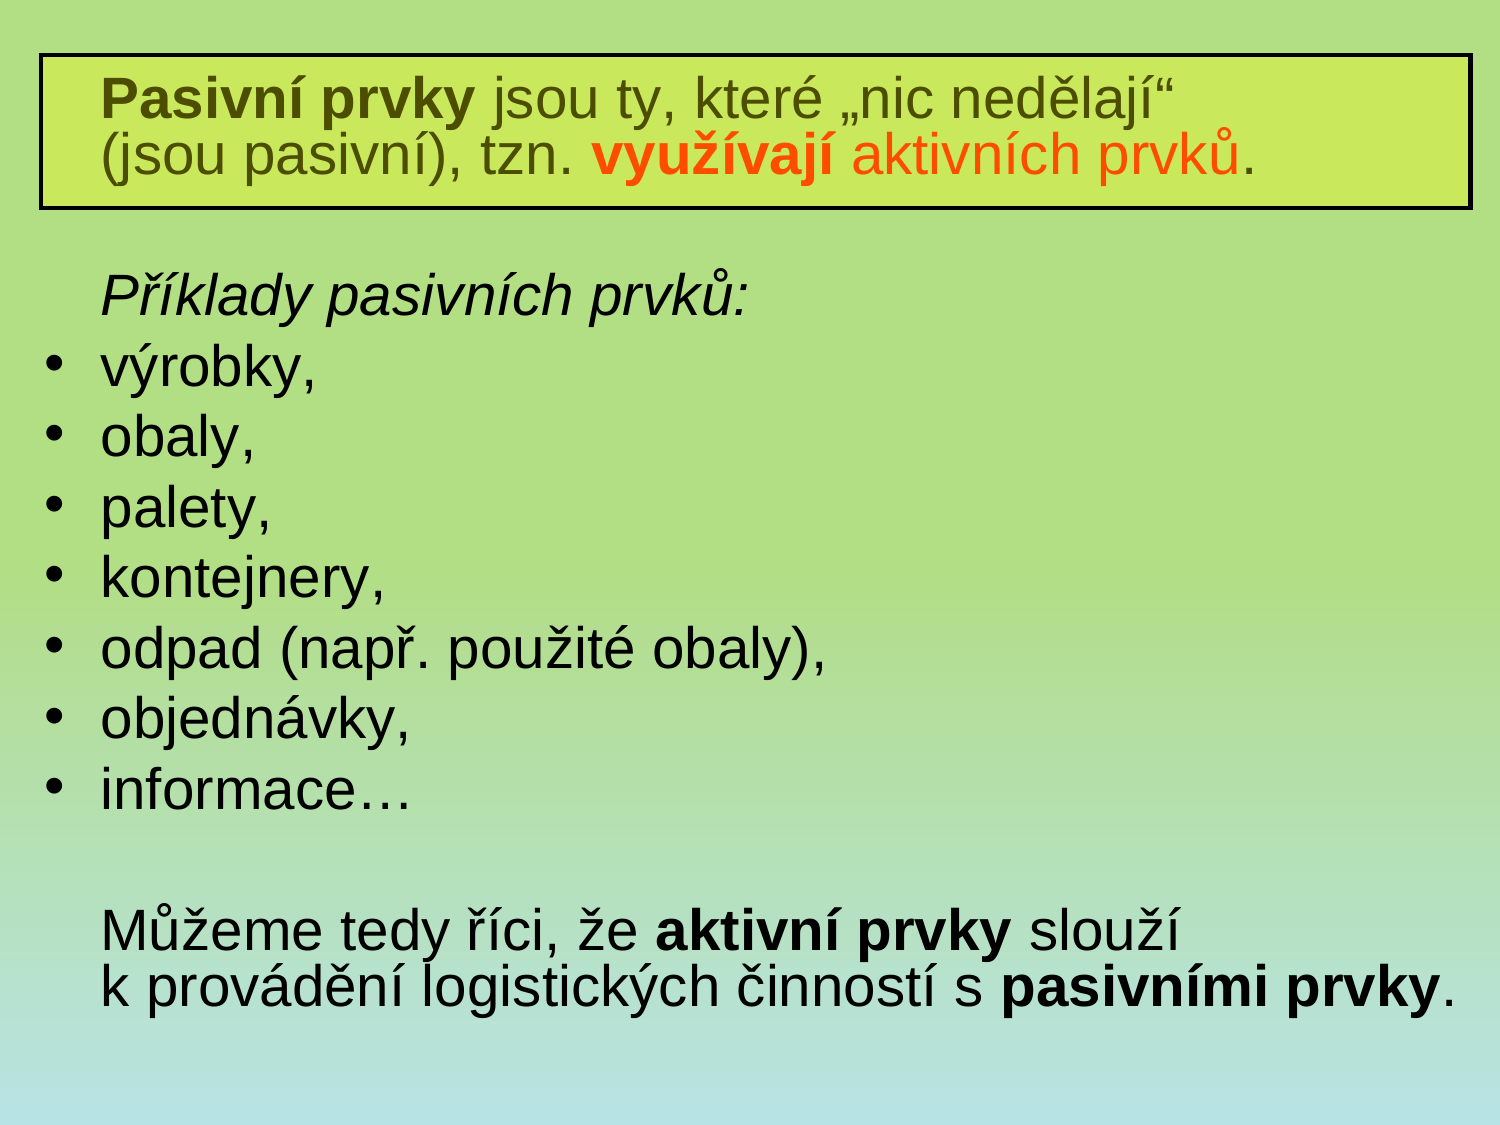

# Pasivní prvky jsou ty, které „nic nedělají“ (jsou pasivní), tzn. využívají aktivních prvků.
	Příklady pasivních prvků:
výrobky,
obaly,
palety,
kontejnery,
odpad (např. použité obaly),
objednávky,
informace…
	Můžeme tedy říci, že aktivní prvky slouží
k provádění logistických činností s pasivními prvky.